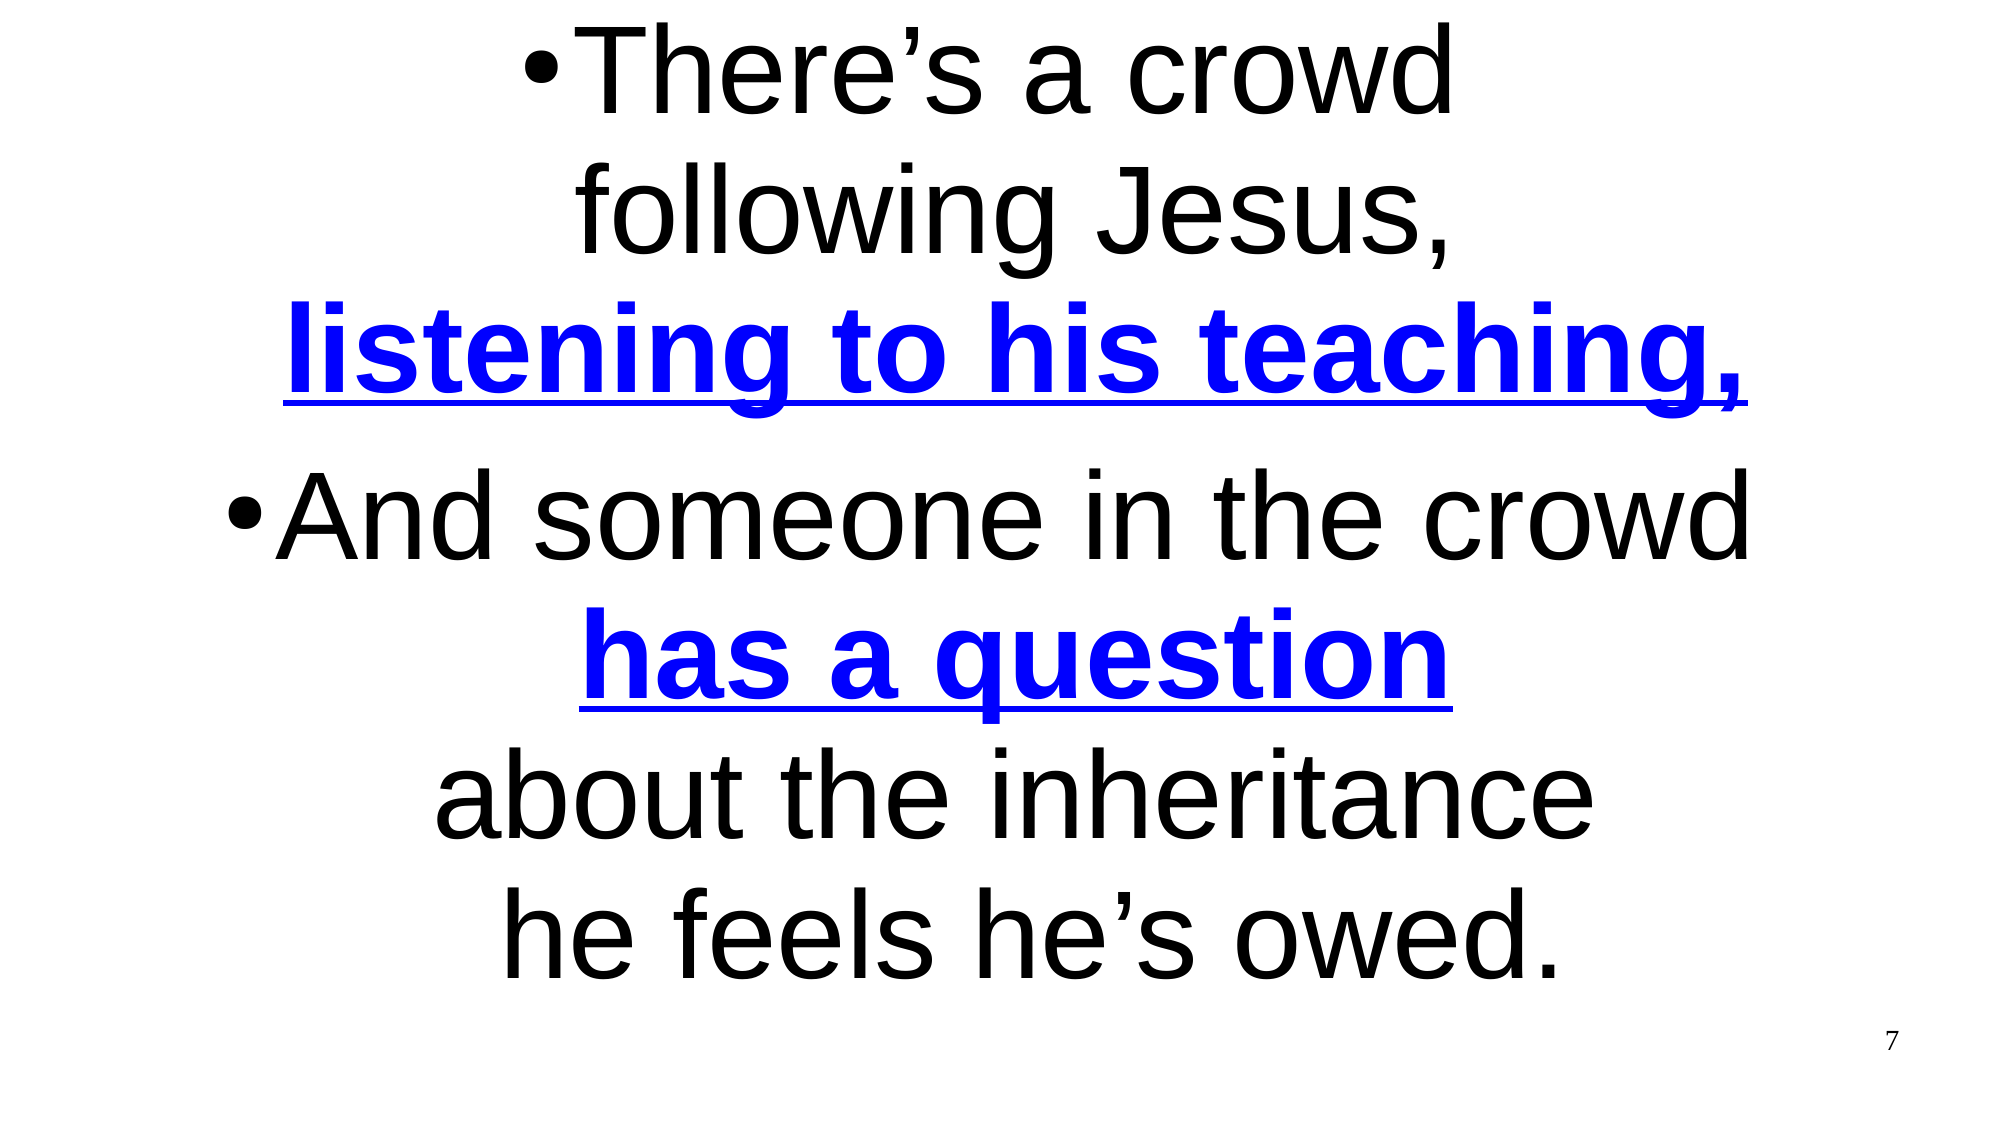

# There’s a crowd following Jesus, listening to his teaching,
And someone in the crowd
has a question
about the inheritance
he feels he’s owed.
7